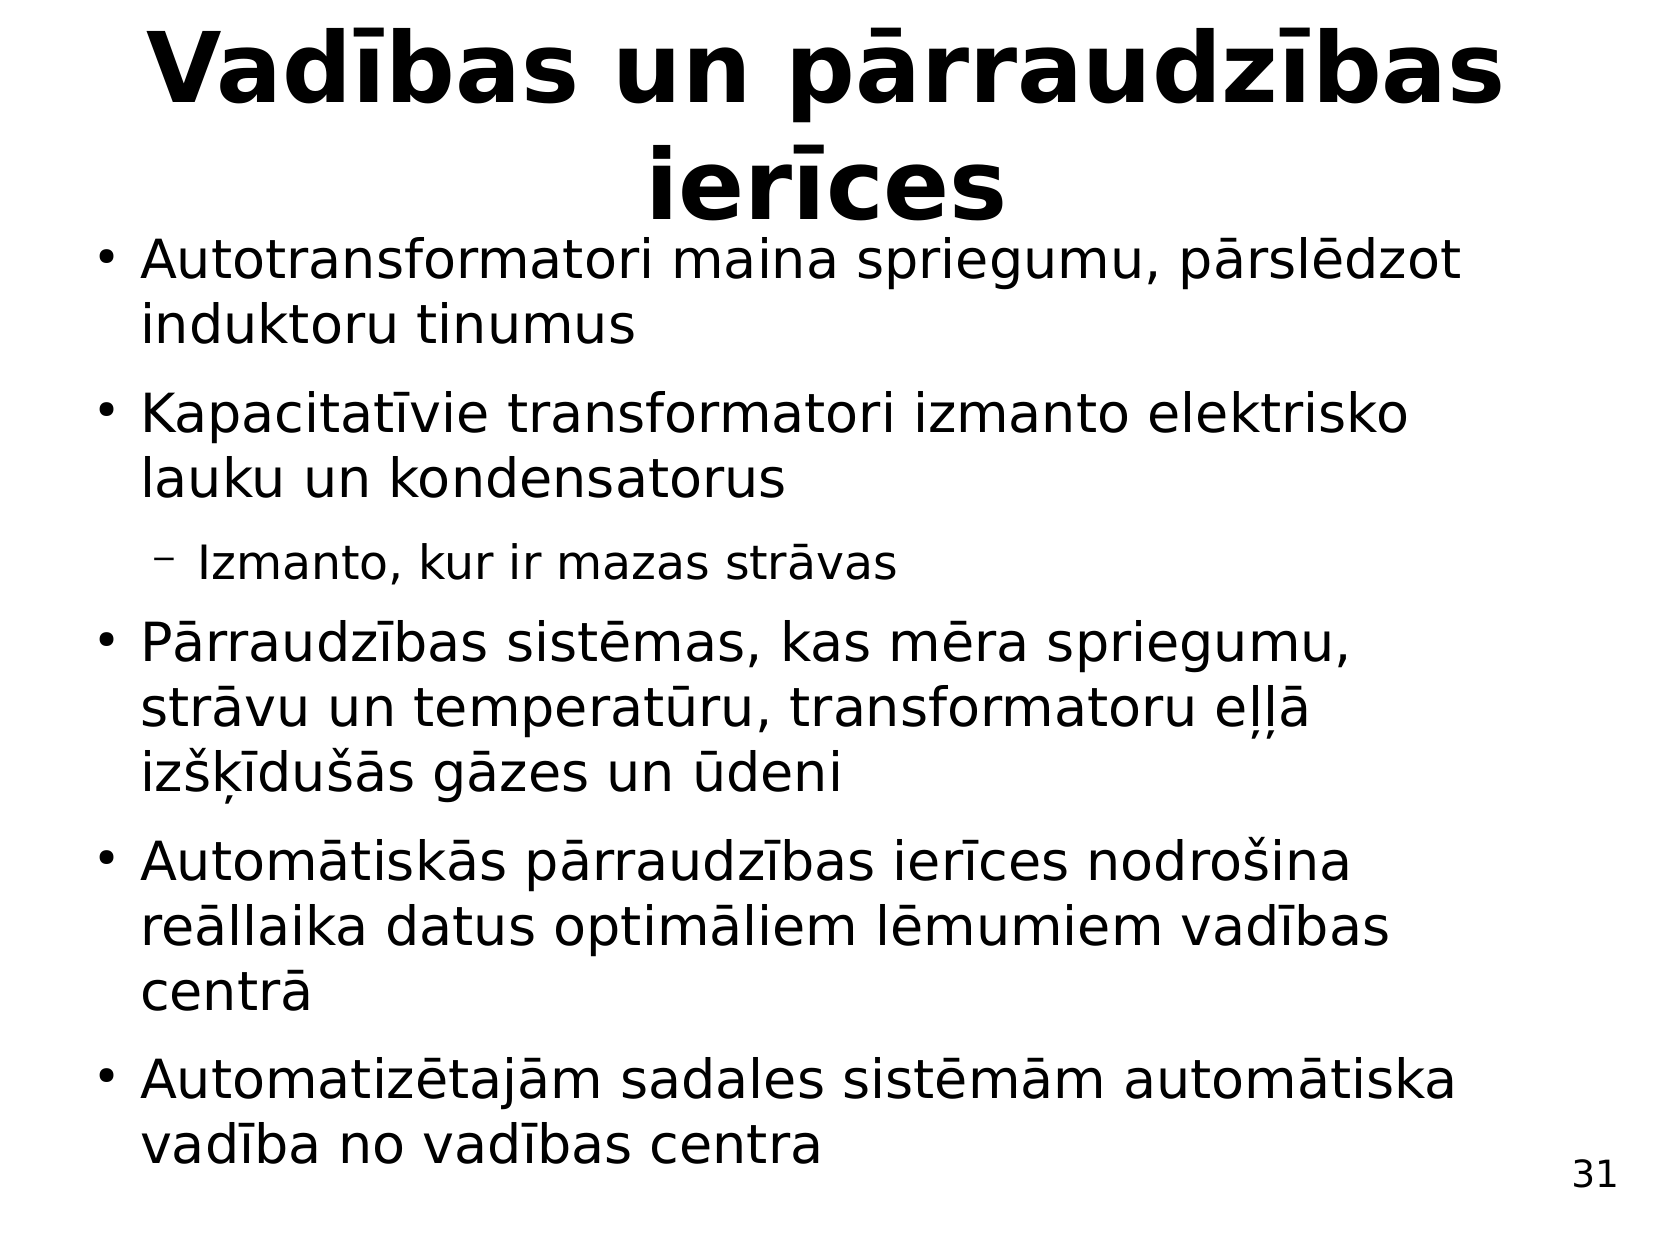

# Vadības un pārraudzības ierīces
Autotransformatori maina spriegumu, pārslēdzot induktoru tinumus
Kapacitatīvie transformatori izmanto elektrisko lauku un kondensatorus
Izmanto, kur ir mazas strāvas
Pārraudzības sistēmas, kas mēra spriegumu, strāvu un temperatūru, transformatoru eļļā izšķīdušās gāzes un ūdeni
Automātiskās pārraudzības ierīces nodrošina reāllaika datus optimāliem lēmumiem vadības centrā
Automatizētajām sadales sistēmām automātiska vadība no vadības centra